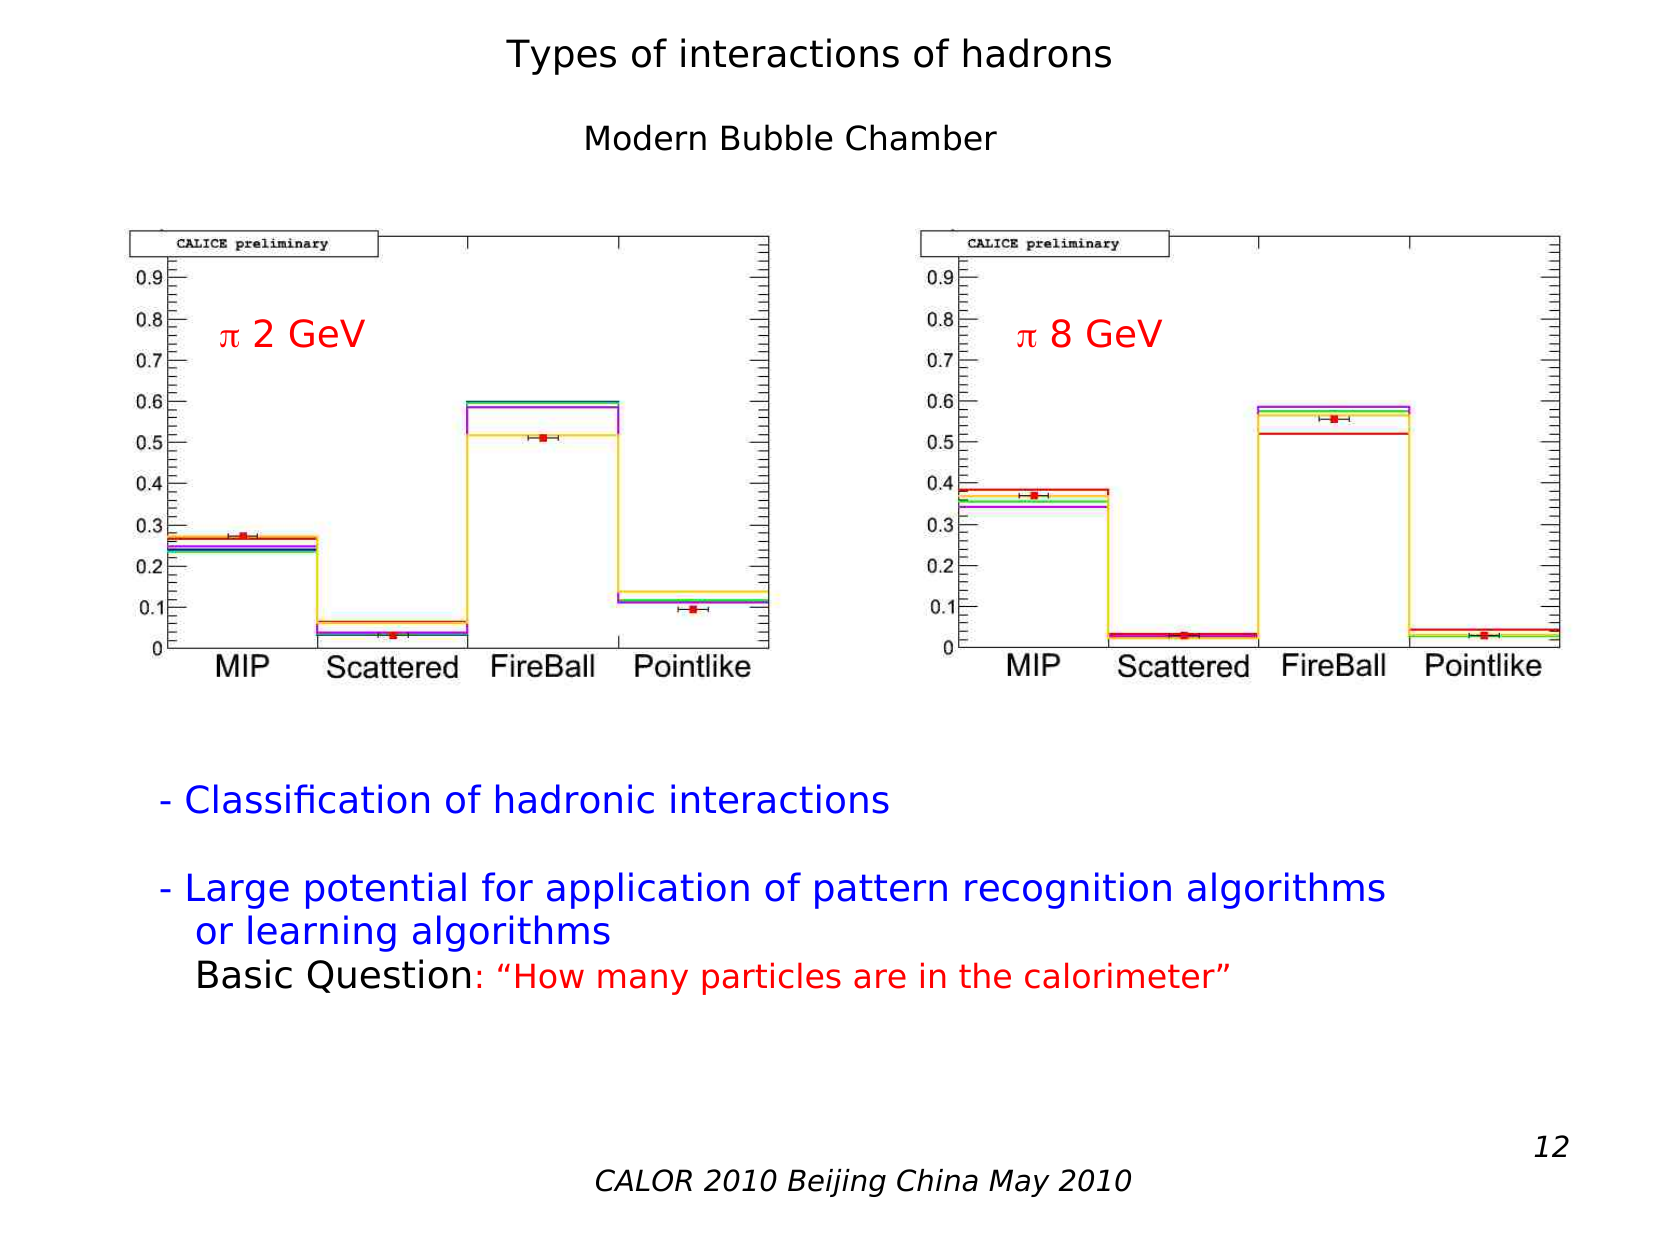

Types of interactions of hadrons
Modern Bubble Chamber
π 2 GeV
π 8 GeV
- Classification of hadronic interactions
- Large potential for application of pattern recognition algorithms
 or learning algorithms
 Basic Question: “How many particles are in the calorimeter”
Comite d'evaluation
12